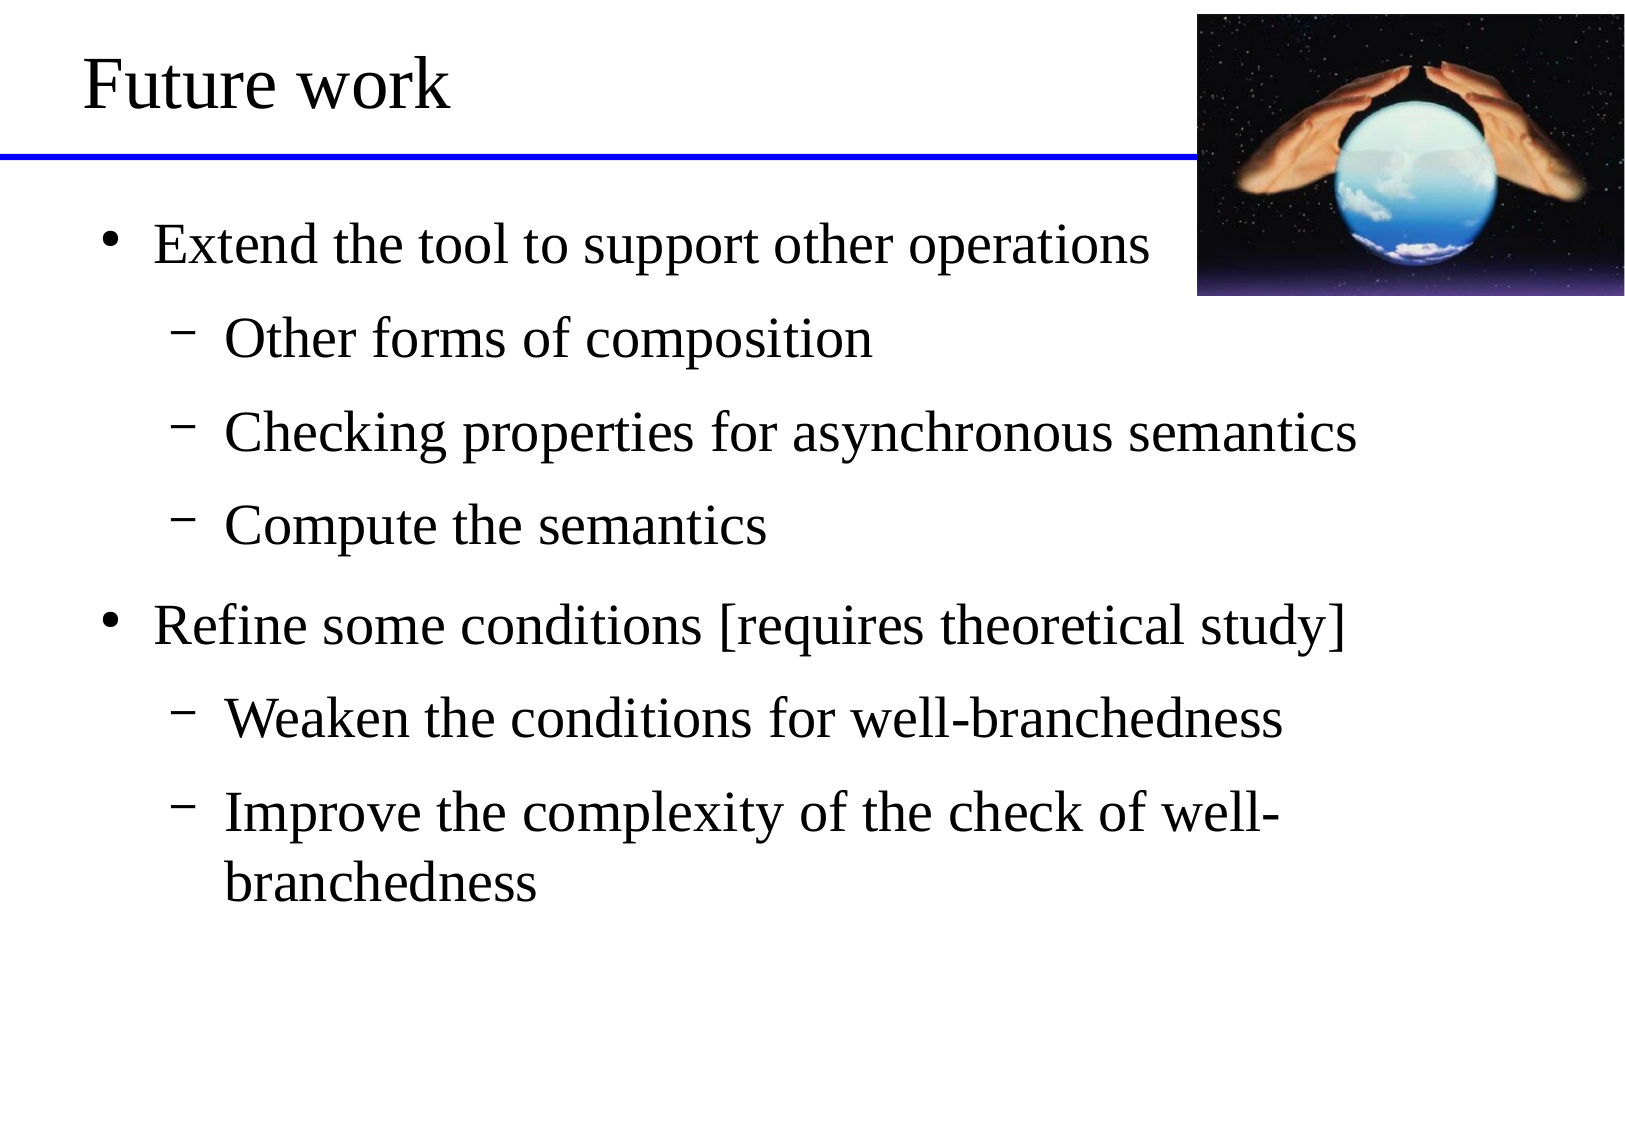

# Future work
Extend the tool to support other operations
Other forms of composition
Checking properties for asynchronous semantics
Compute the semantics
Refine some conditions [requires theoretical study]
Weaken the conditions for well-branchedness
Improve the complexity of the check of well-branchedness